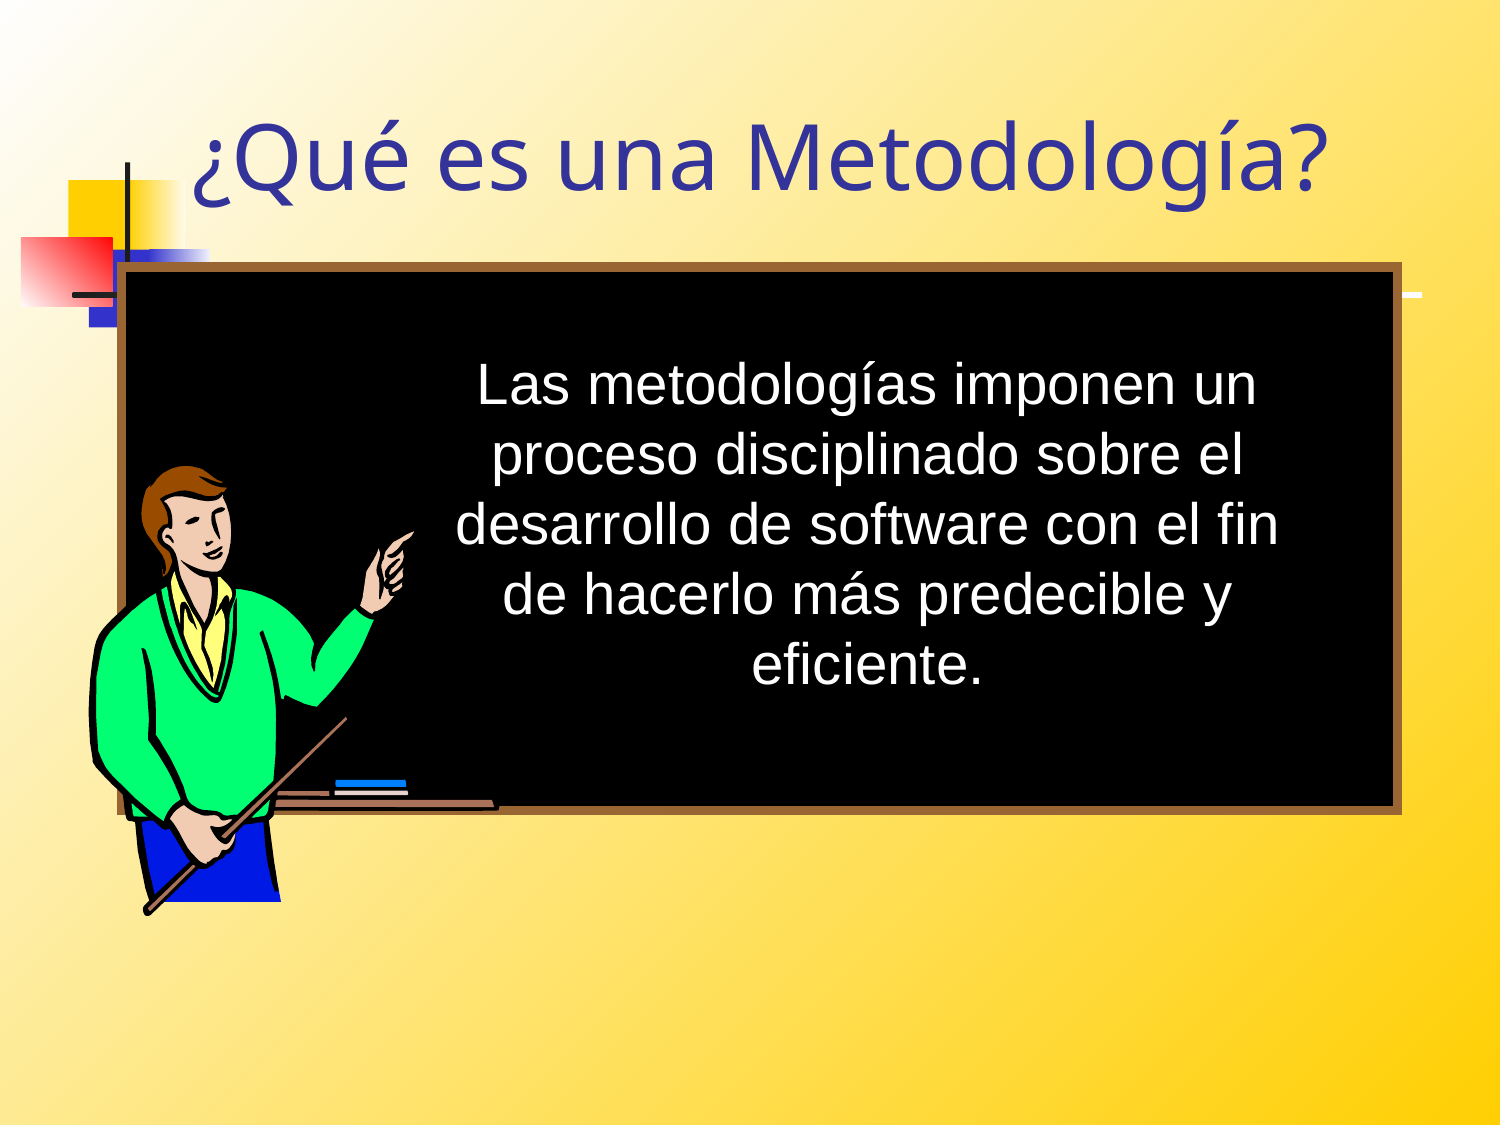

# ¿Qué es una Metodología?
Las metodologías imponen un proceso disciplinado sobre el desarrollo de software con el fin de hacerlo más predecible y eficiente.